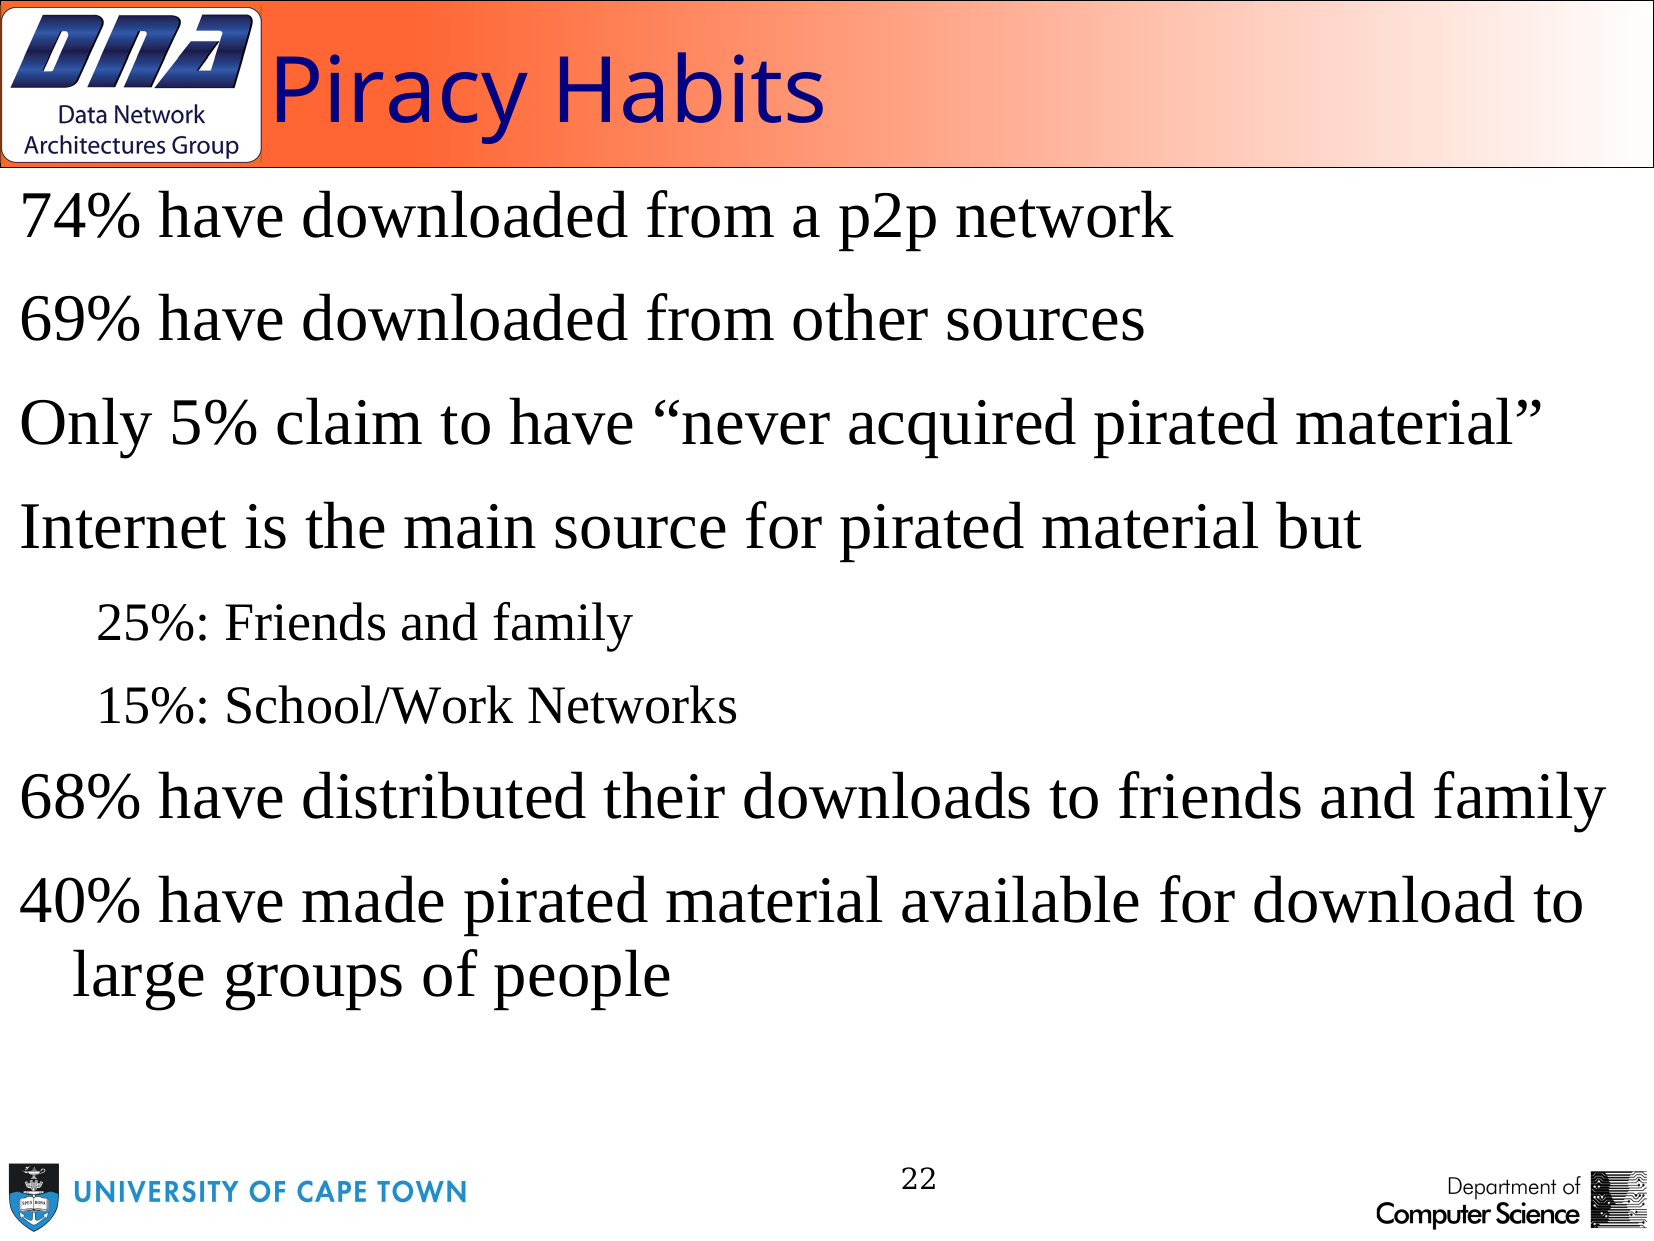

# Piracy Habits
74% have downloaded from a p2p network
69% have downloaded from other sources
Only 5% claim to have “never acquired pirated material”
Internet is the main source for pirated material but
25%: Friends and family
15%: School/Work Networks
68% have distributed their downloads to friends and family
40% have made pirated material available for download to large groups of people
22